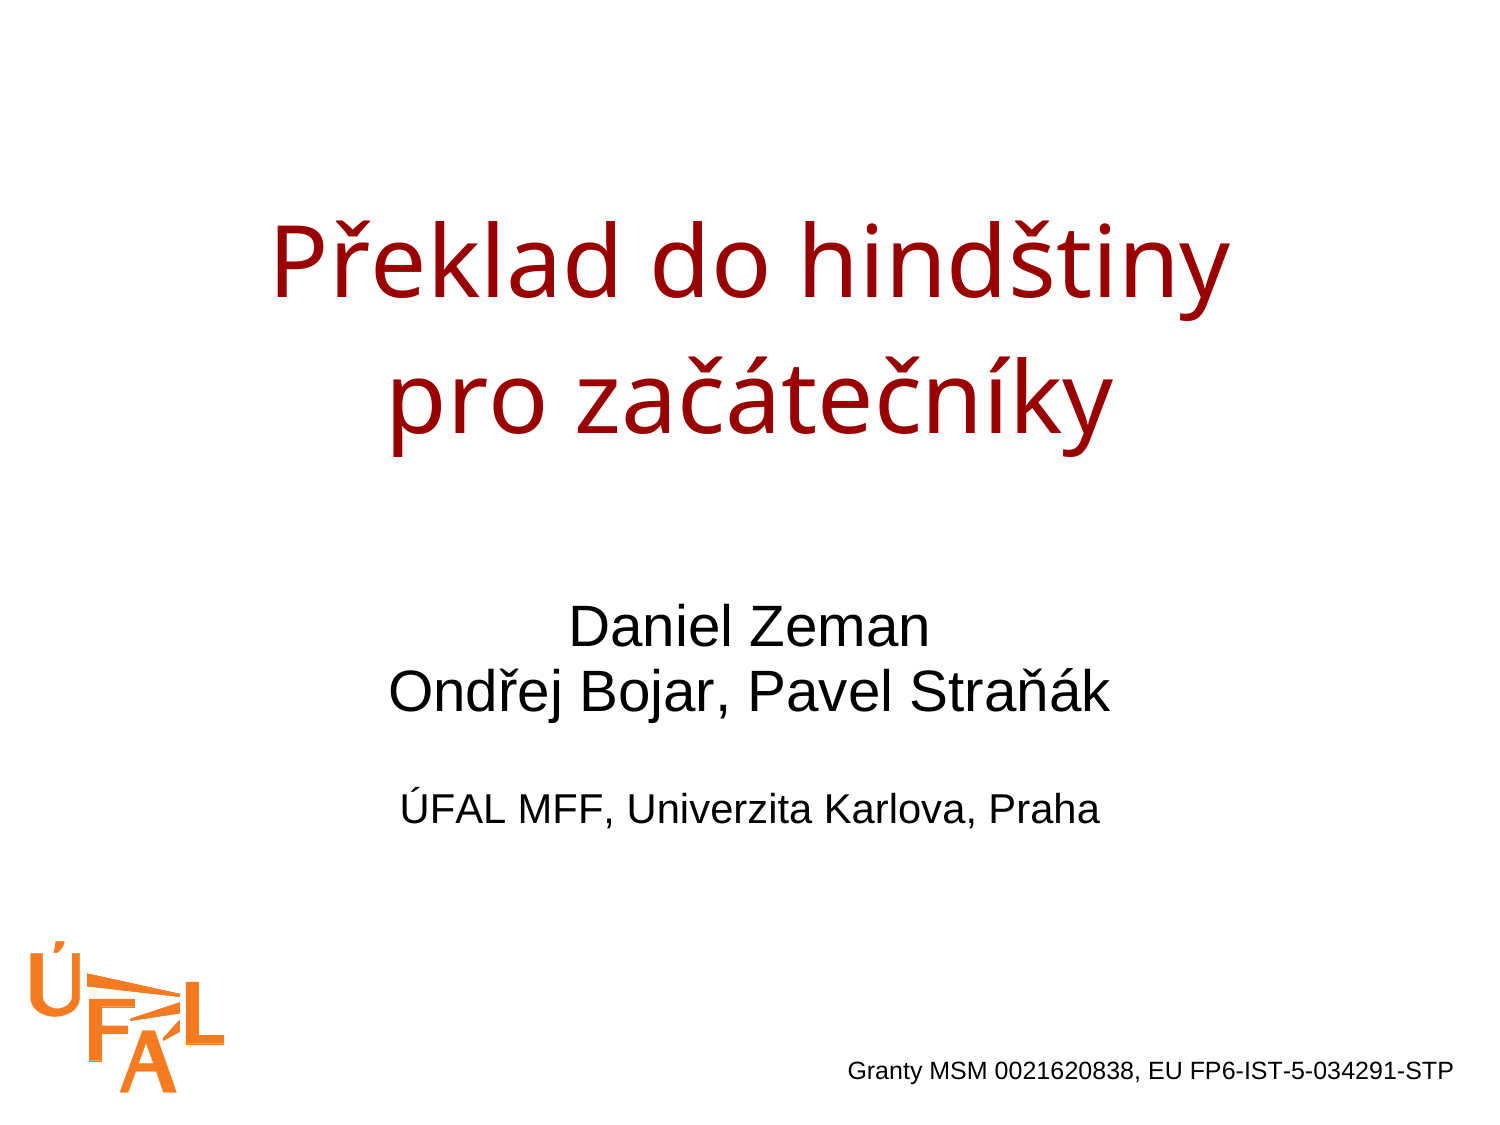

# Překlad do hindštiny pro začátečníky
Daniel Zeman
Ondřej Bojar, Pavel Straňák
ÚFAL MFF, Univerzita Karlova, Praha
Granty MSM 0021620838, EU FP6-IST-5-034291-STP